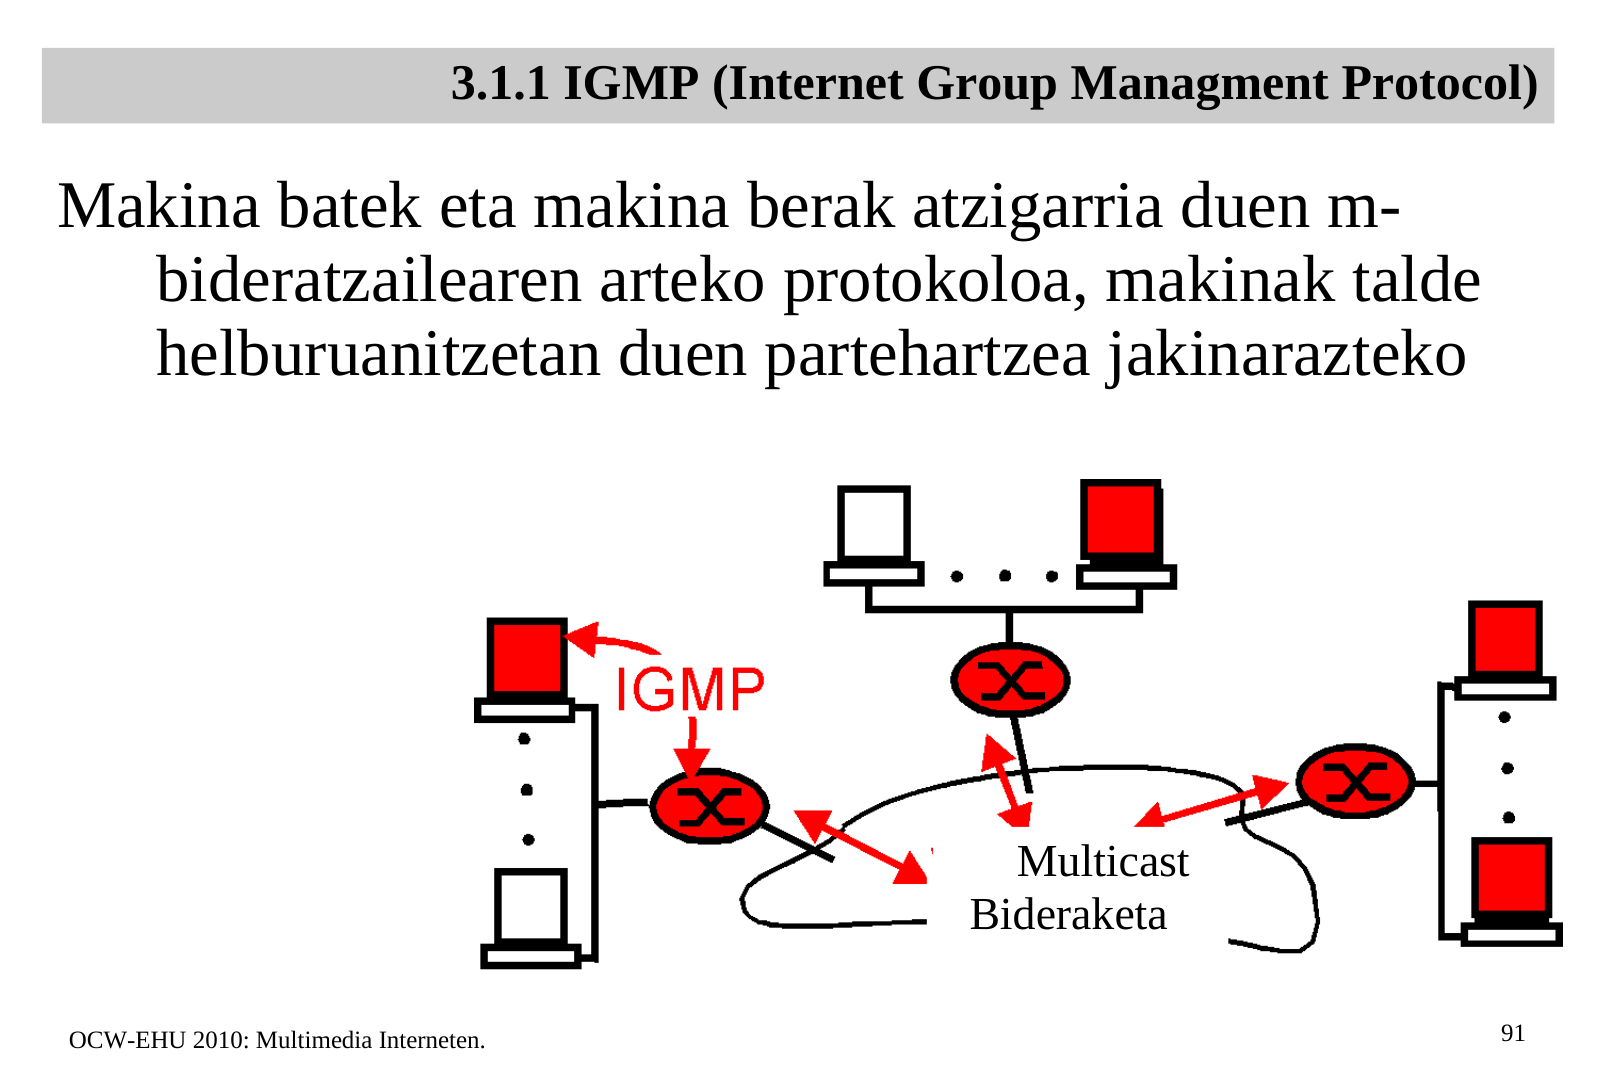

3.1.1 IGMP (Internet Group Managment Protocol)
# Makina batek eta makina berak atzigarria duen m-bideratzailearen arteko protokoloa, makinak talde helburuanitzetan duen partehartzea jakinarazteko
 Multicast
Bideraketa
91